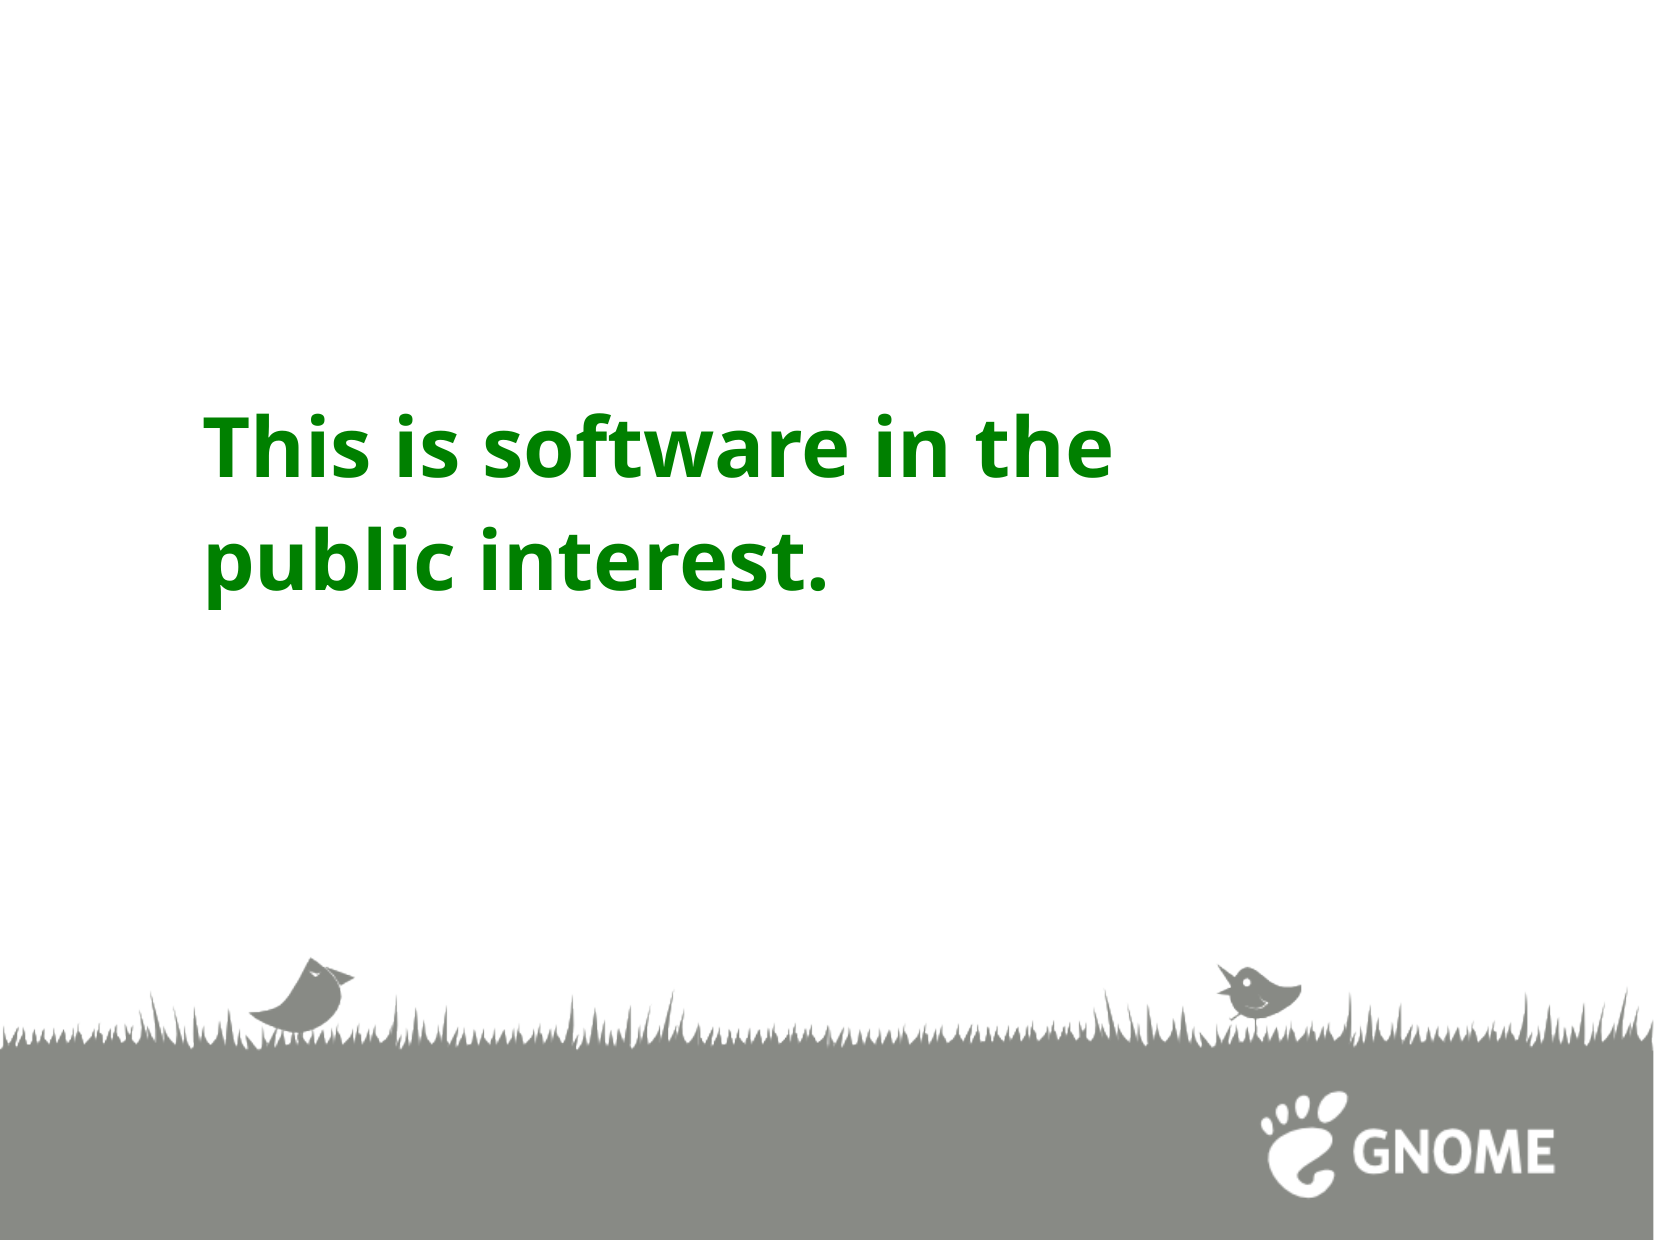

This is software in the public interest.